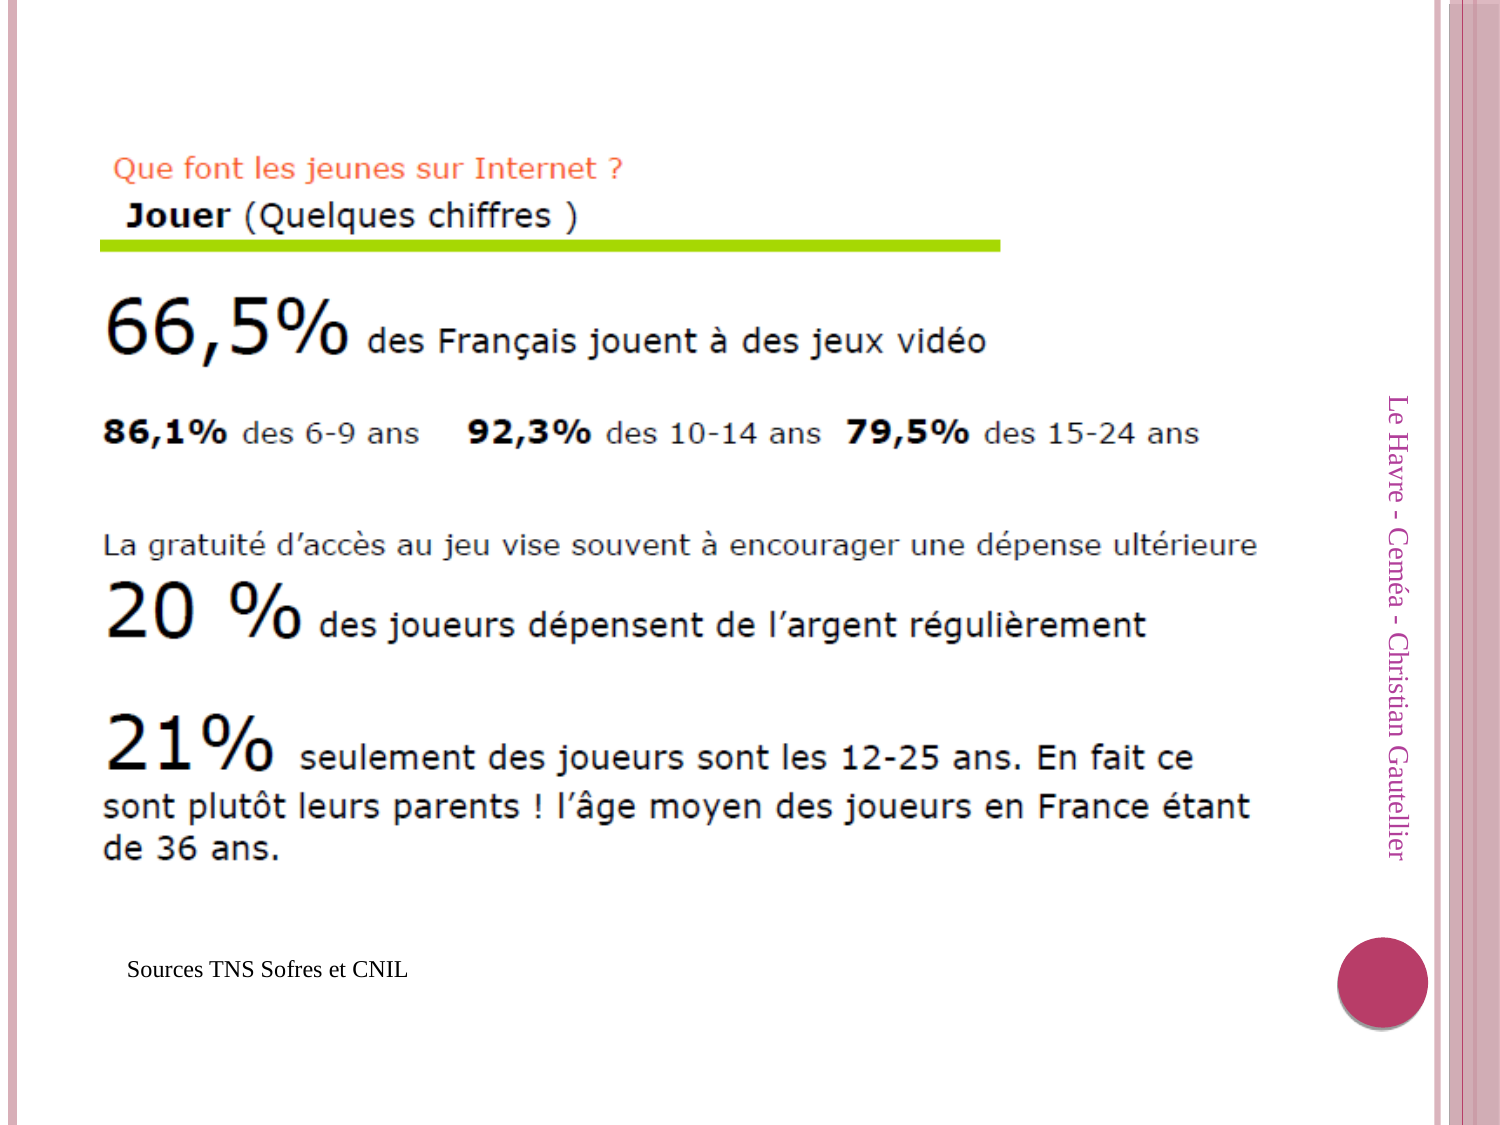

Le Havre - Ceméa - Christian Gautellier
Sources TNS Sofres et CNIL